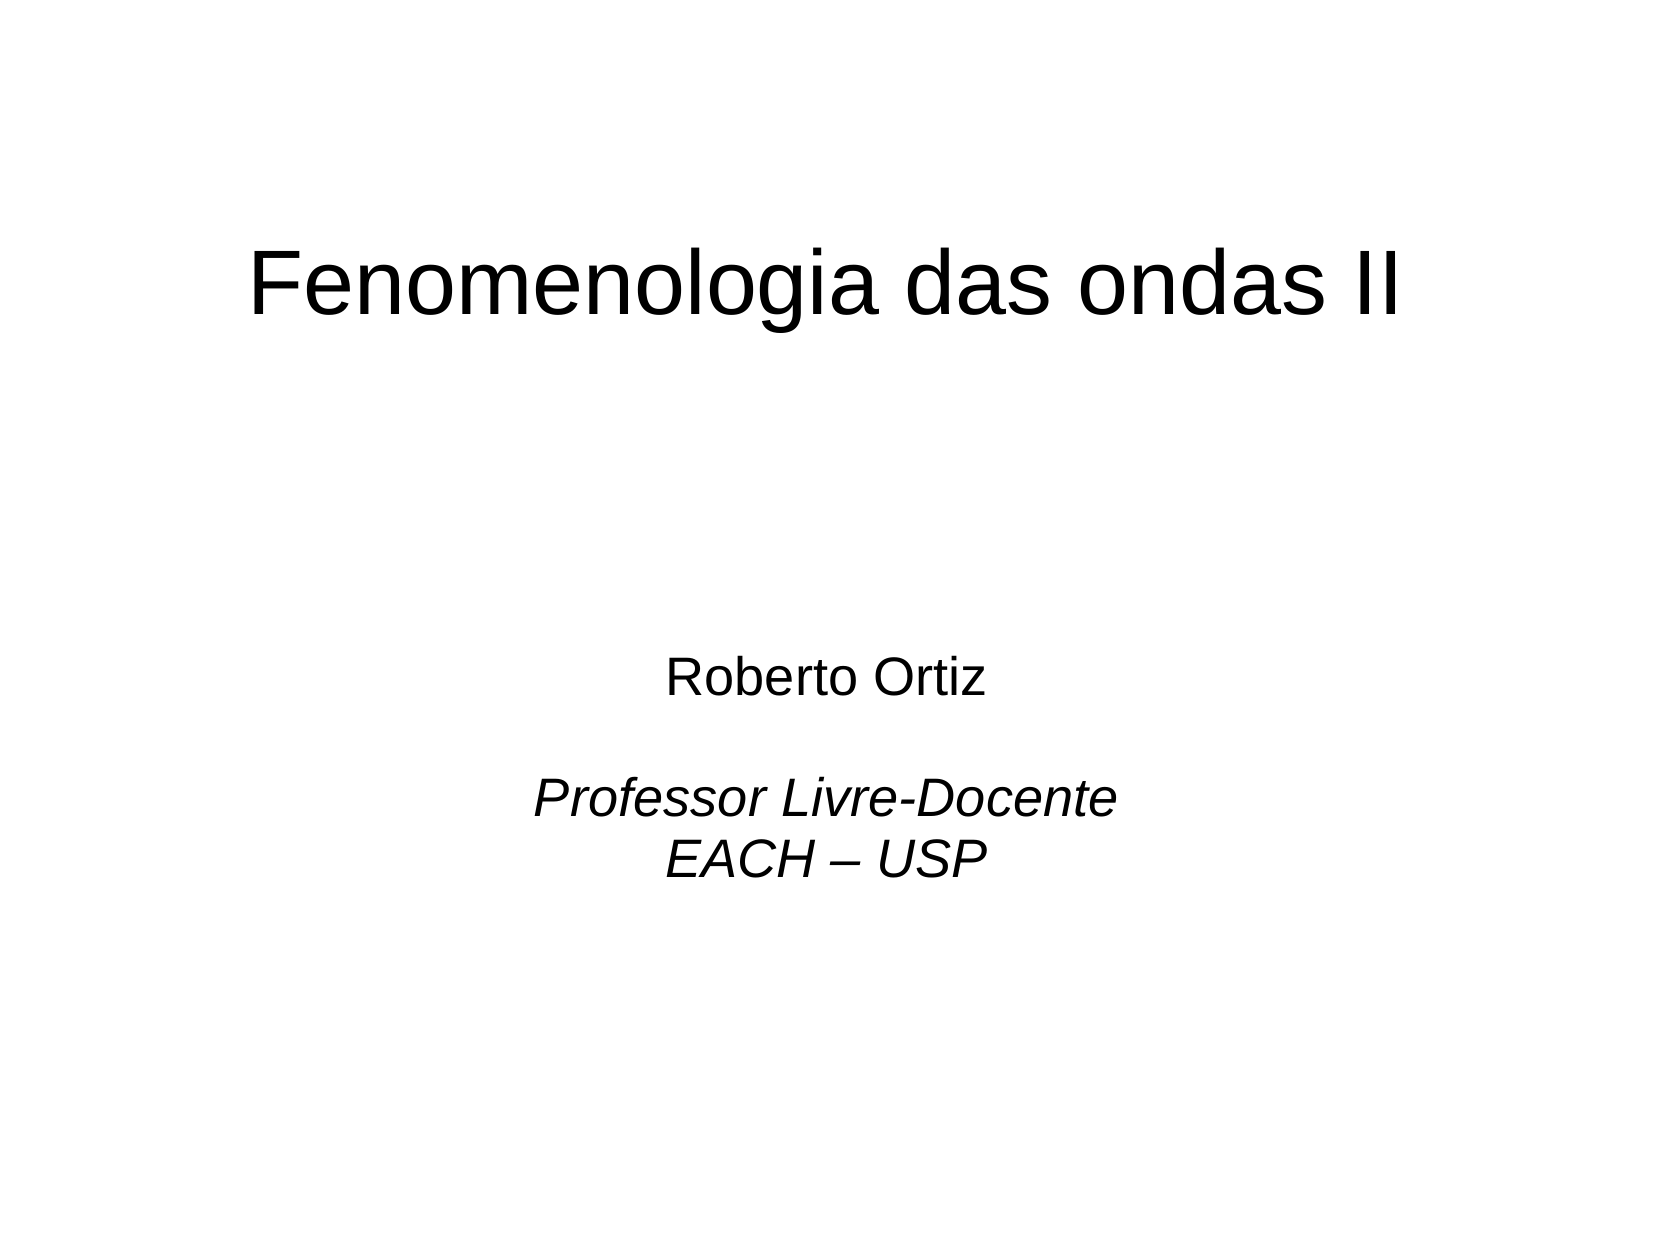

# Fenomenologia das ondas II
Roberto Ortiz
Professor Livre-Docente
EACH – USP